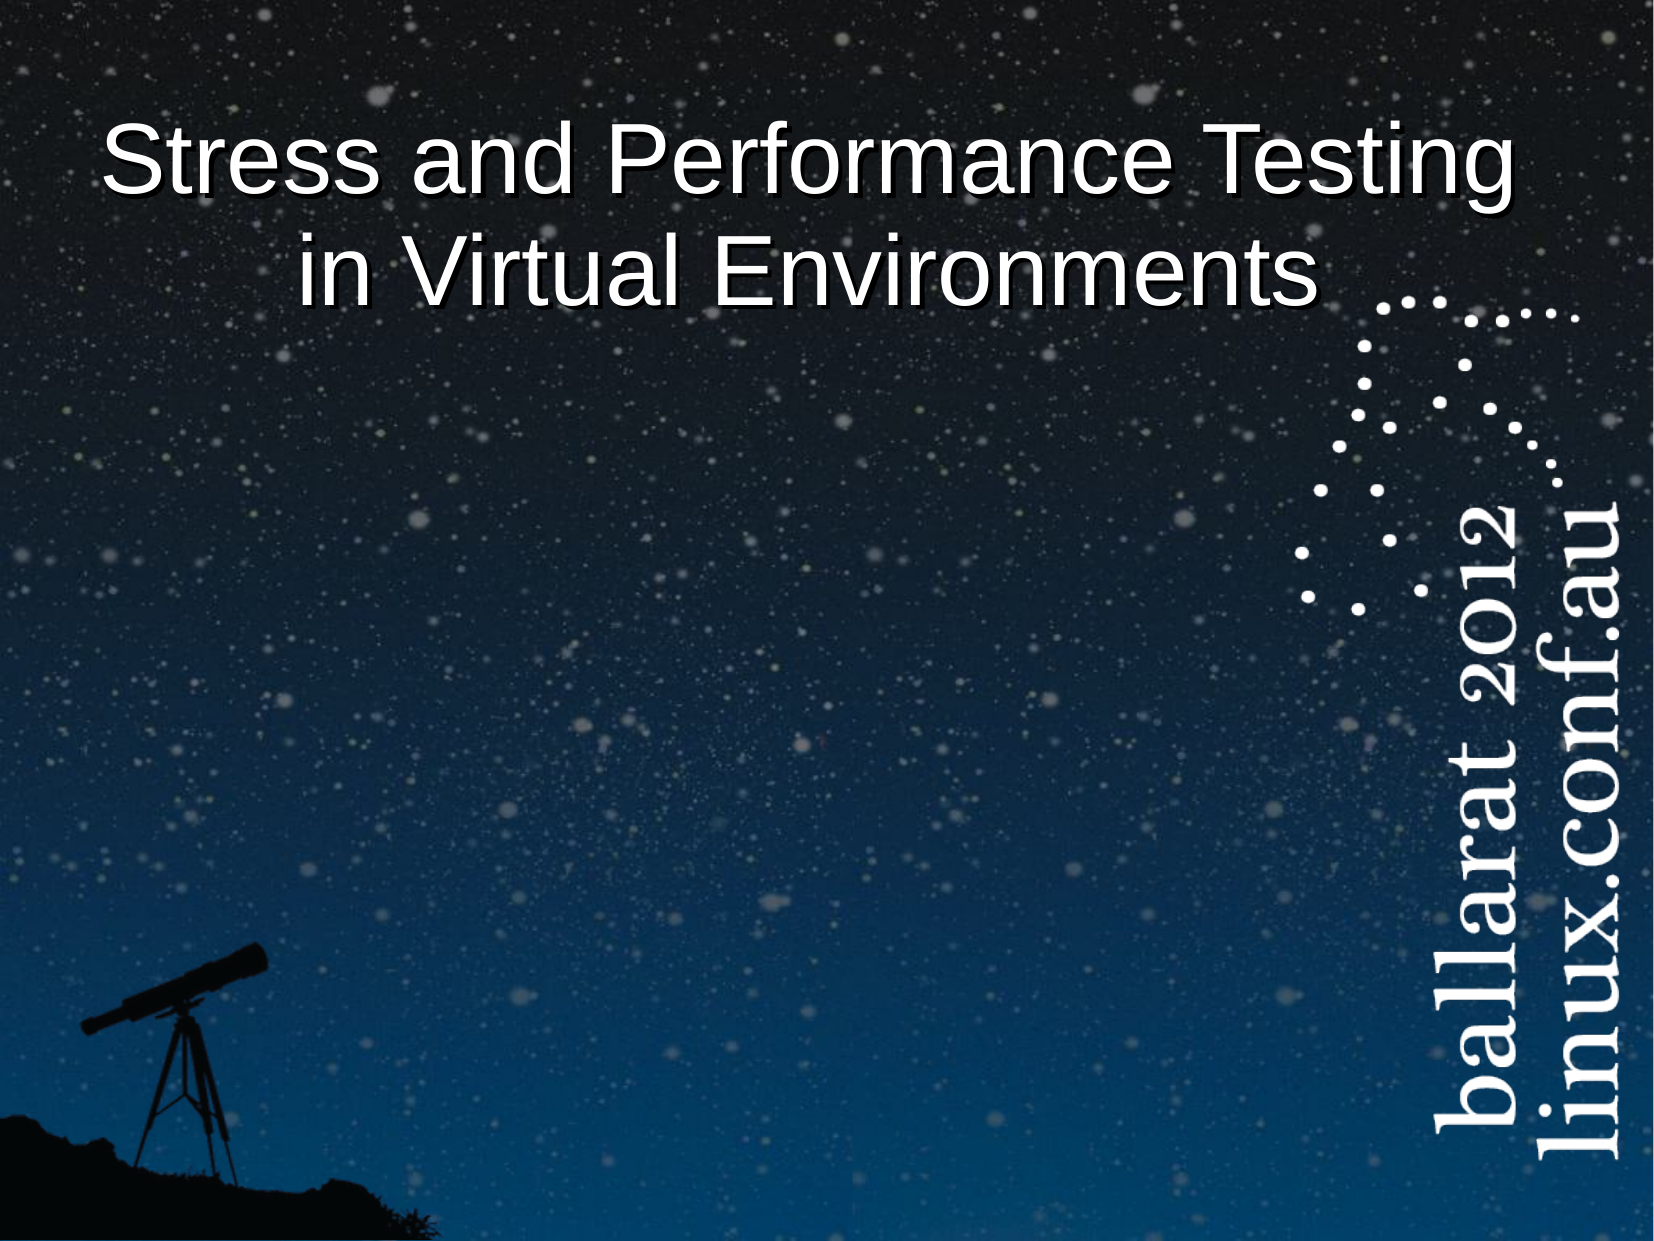

# Stress and Performance Testing in Virtual Environments